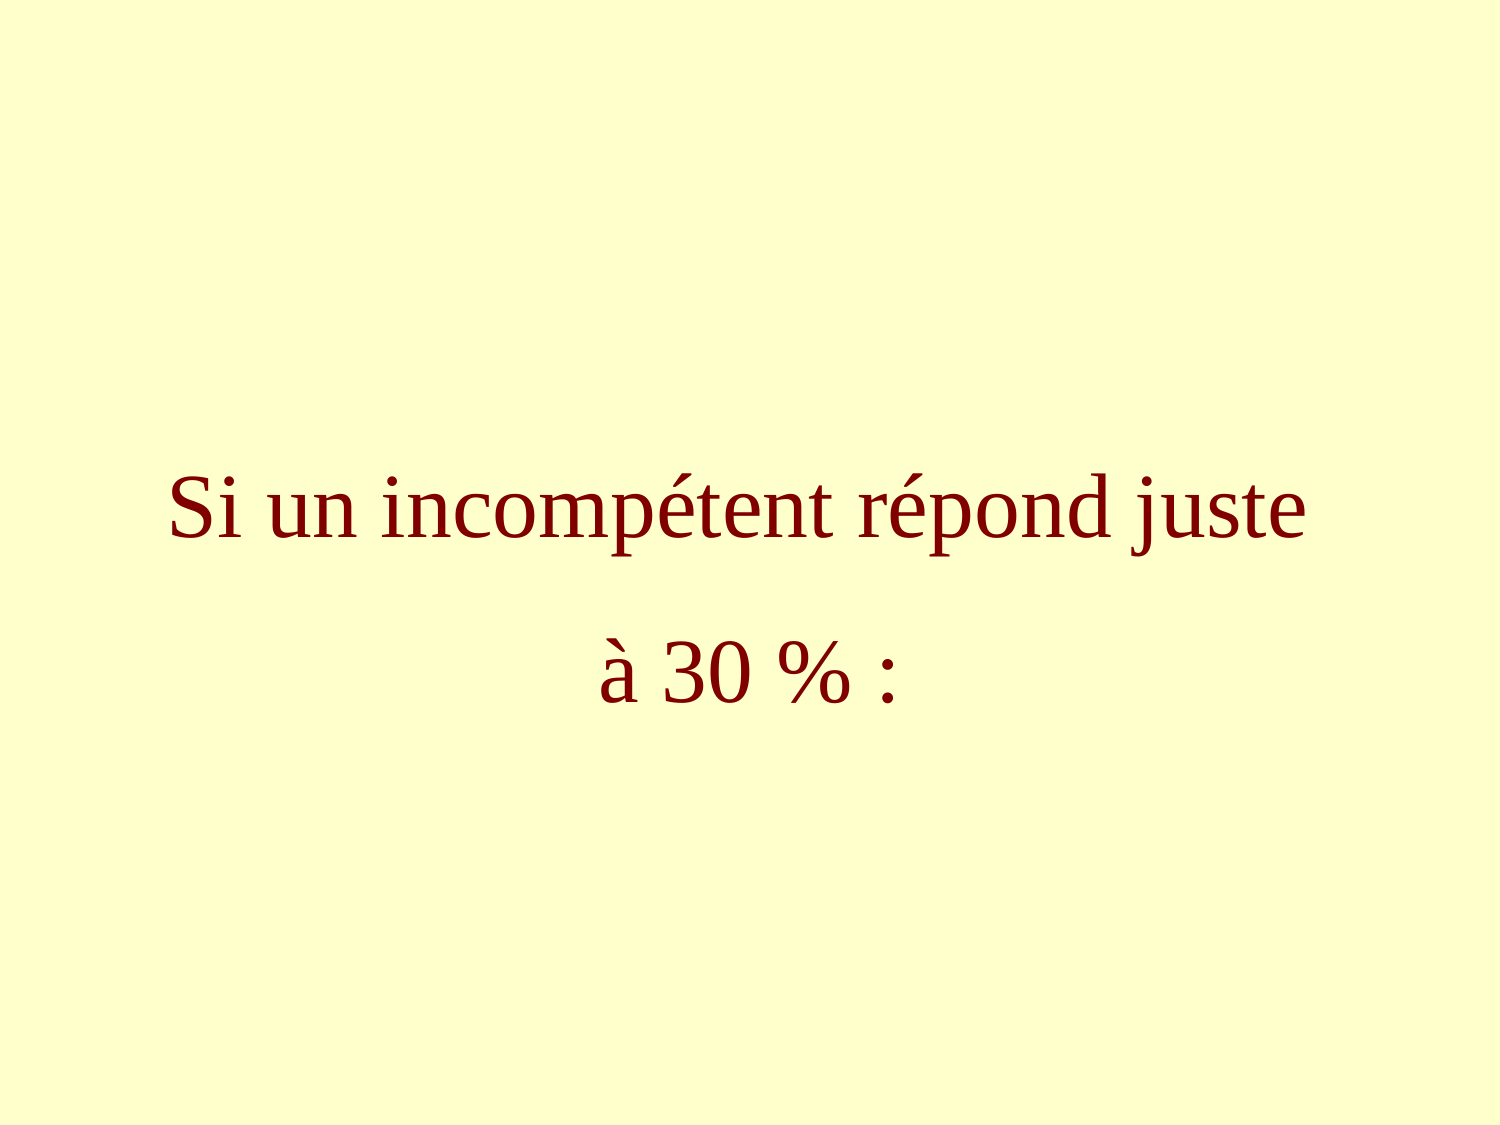

# Si un incompétent répond juste à 30 % :